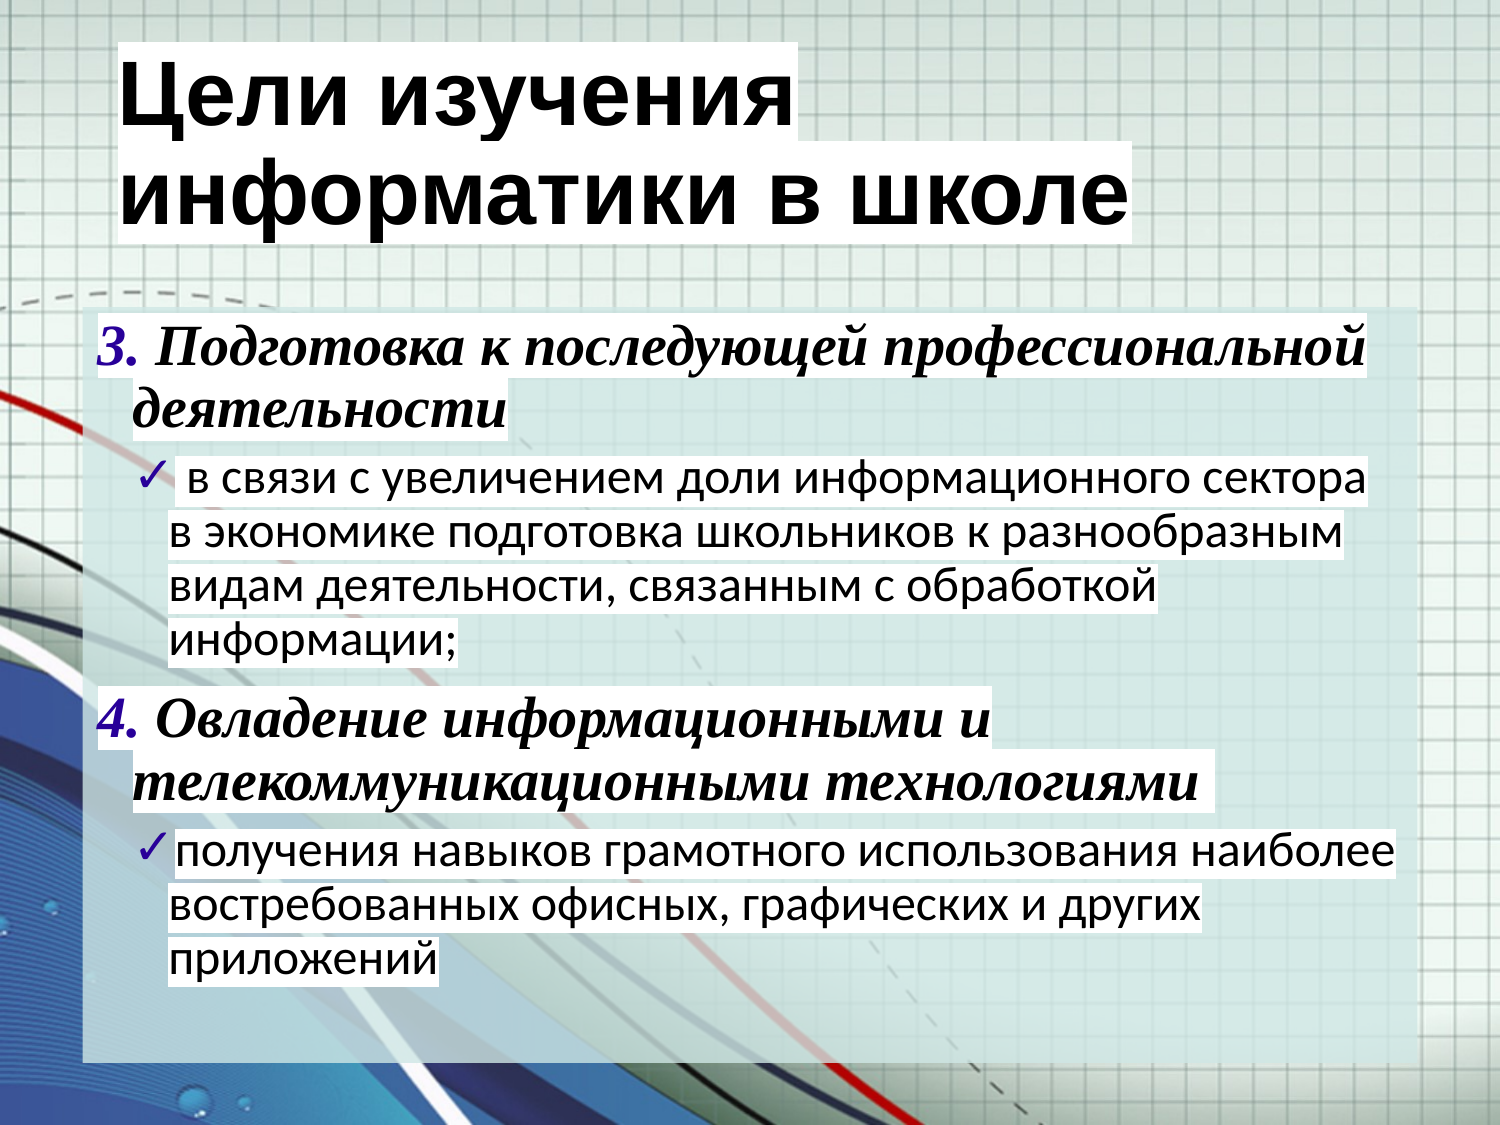

Цели изучения информатики в школе
#
Подготовка к последующей профессиональной деятельности
 в связи с увеличением доли информационного сектора в экономике подготовка школьников к разнообразным видам деятельности, связанным с обработкой информации;
Овладение информационными и телекоммуникационными технологиями
получения навыков грамотного использования наиболее востребованных офисных, графических и других приложений